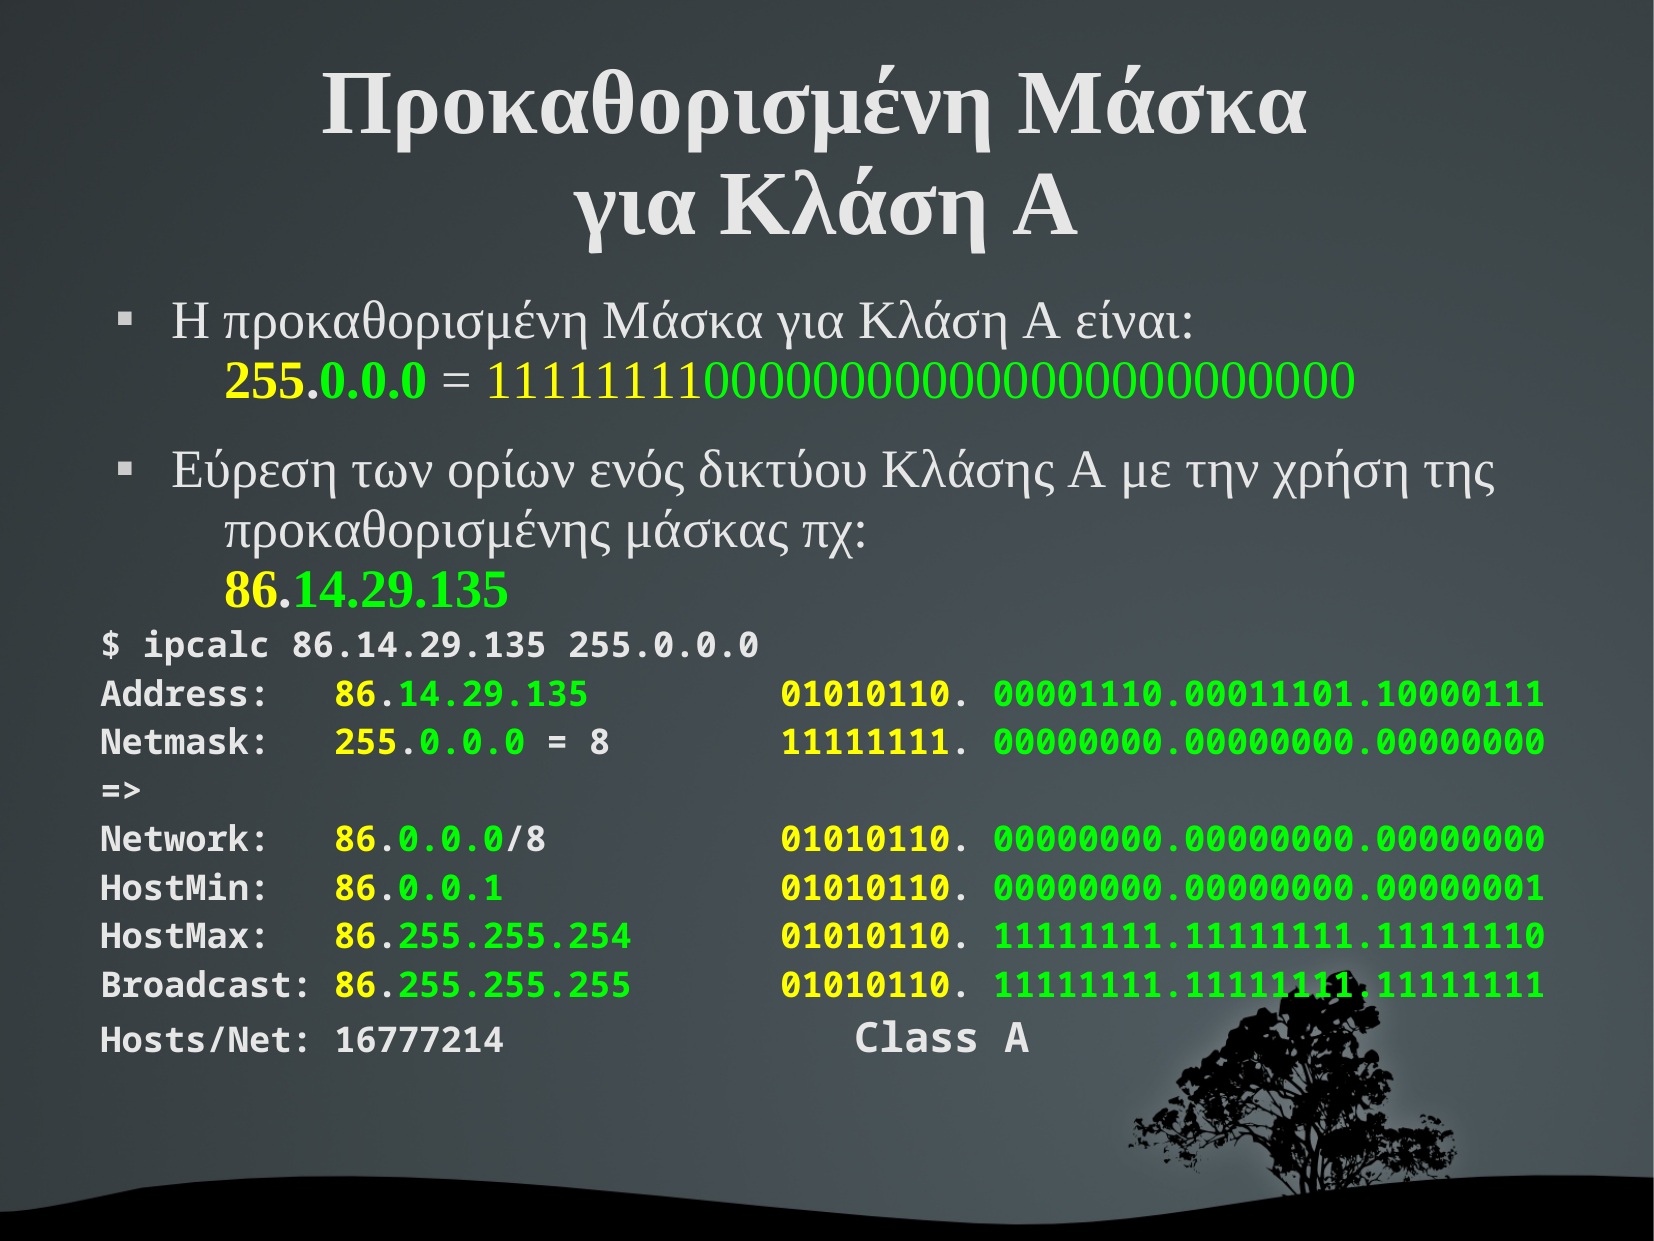

# Προκαθορισμένη Μάσκα για Κλάση A
Η προκαθορισμένη Μάσκα για Κλάση A είναι:
255.0.0.0 = 11111111000000000000000000000000
Εύρεση των ορίων ενός δικτύου Κλάσης Α με την χρήση της προκαθορισμένης μάσκας πχ:
86.14.29.135
$ ipcalc 86.14.29.135 255.0.0.0
Address: 86.14.29.135 01010110. 00001110.00011101.10000111
Netmask: 255.0.0.0 = 8 11111111. 00000000.00000000.00000000
=>
Network: 86.0.0.0/8 01010110. 00000000.00000000.00000000
HostMin: 86.0.0.1 01010110. 00000000.00000000.00000001
HostMax: 86.255.255.254 01010110. 11111111.11111111.11111110
Broadcast: 86.255.255.255 01010110. 11111111.11111111.11111111
Hosts/Net: 16777214 Class A